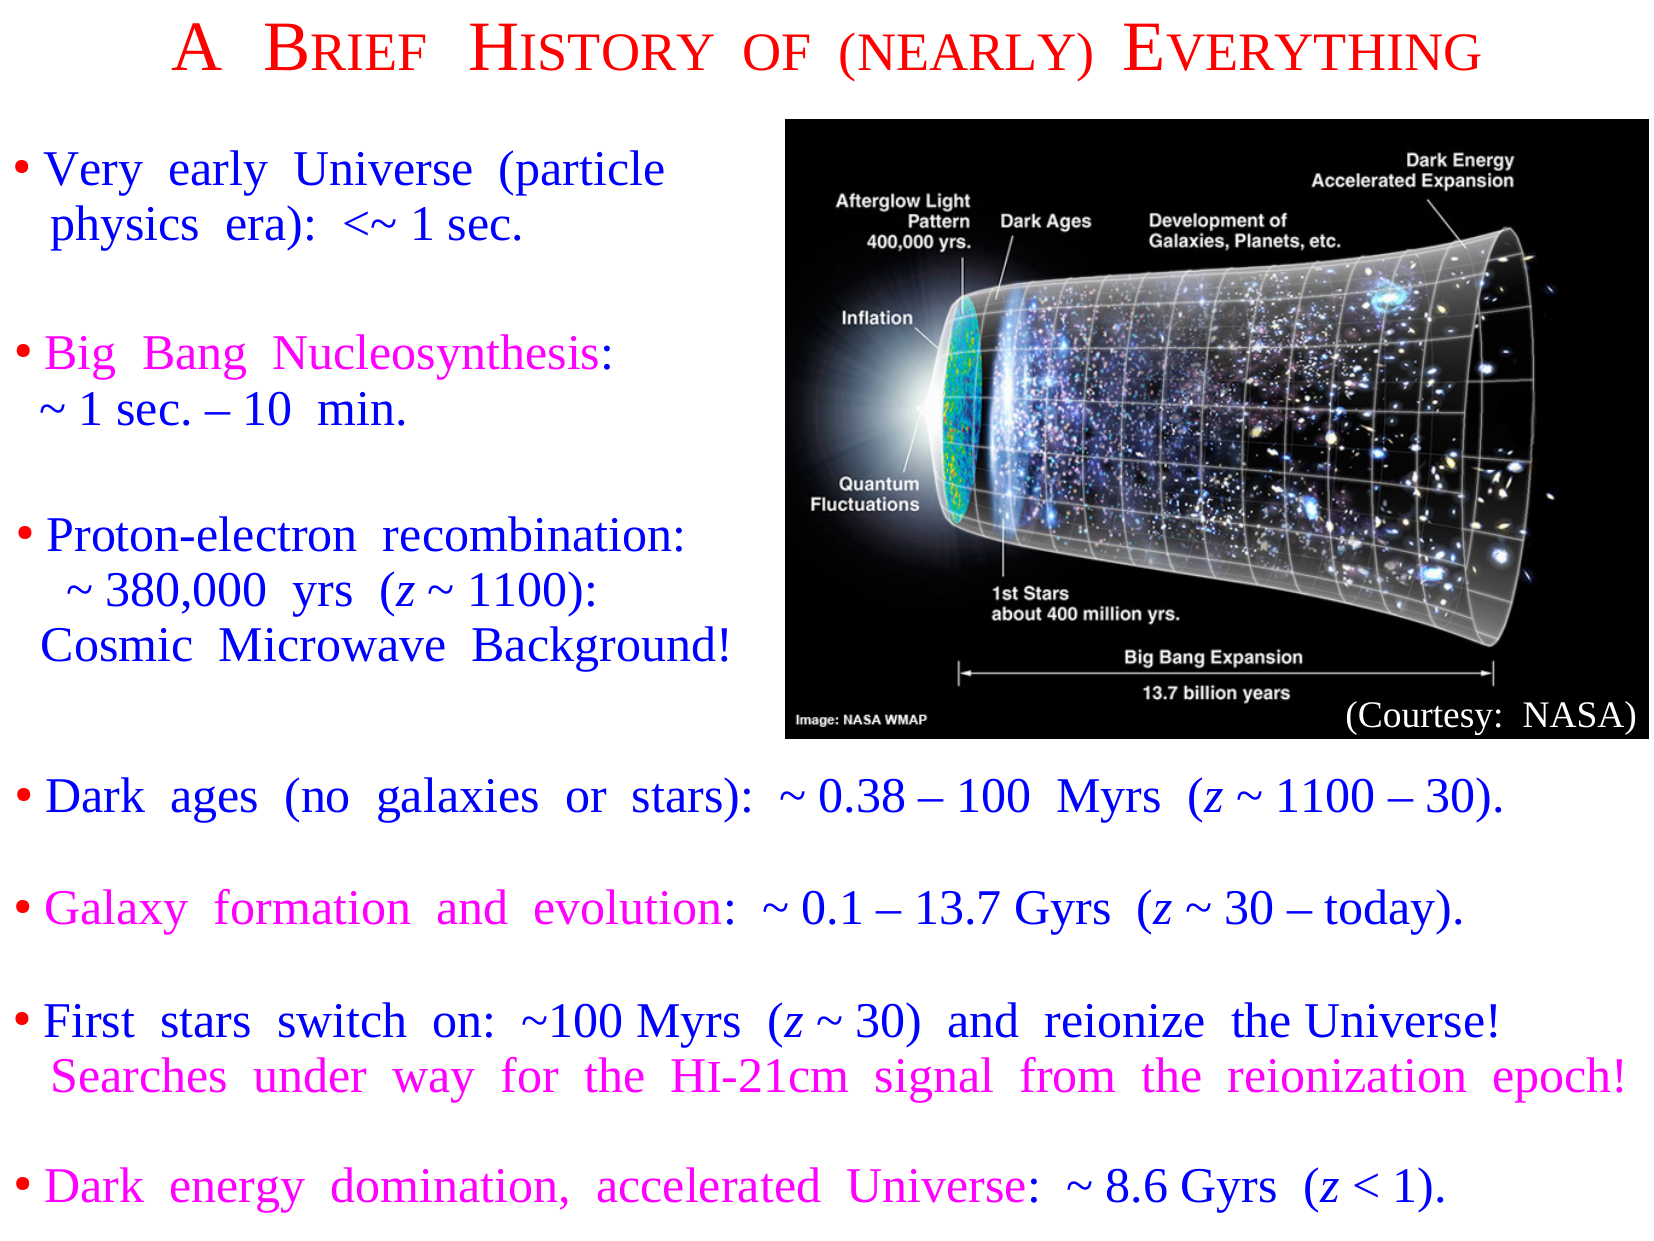

A BRIEF HISTORY OF (NEARLY) EVERYTHING
 Very early Universe (particle
 physics era): <~ 1 sec.
 Big Bang Nucleosynthesis:
 ~ 1 sec. – 10 min.
 Proton-electron recombination:
 ~ 380,000 yrs (z ~ 1100):
 Cosmic Microwave Background!
(Courtesy: NASA)
 Dark ages (no galaxies or stars): ~ 0.38 – 100 Myrs (z ~ 1100 – 30).
 Galaxy formation and evolution: ~ 0.1 – 13.7 Gyrs (z ~ 30 – today).
 First stars switch on: ~100 Myrs (z ~ 30) and reionize the Universe!
 Searches under way for the HI-21cm signal from the reionization epoch!
 Dark energy domination, accelerated Universe: ~ 8.6 Gyrs (z < 1).